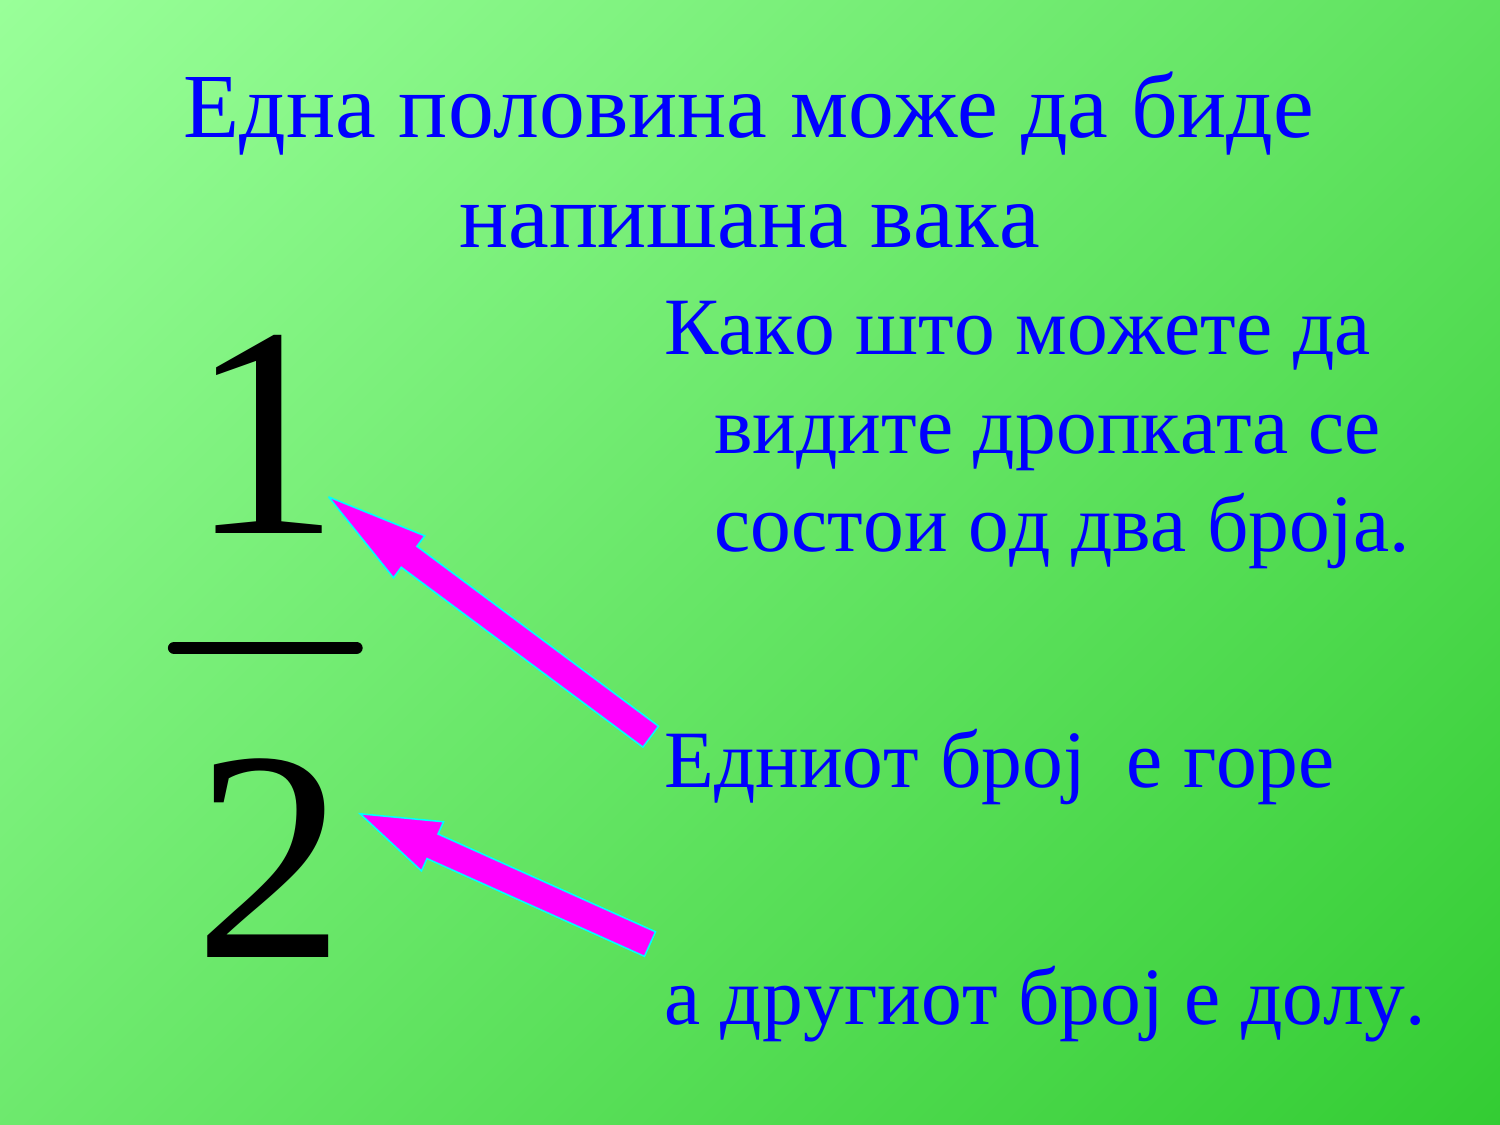

# Една половина може да биде напишана вака
Како што можете да видите дропката се состои од два броја.
Едниот број е горе
а другиот број е долу.